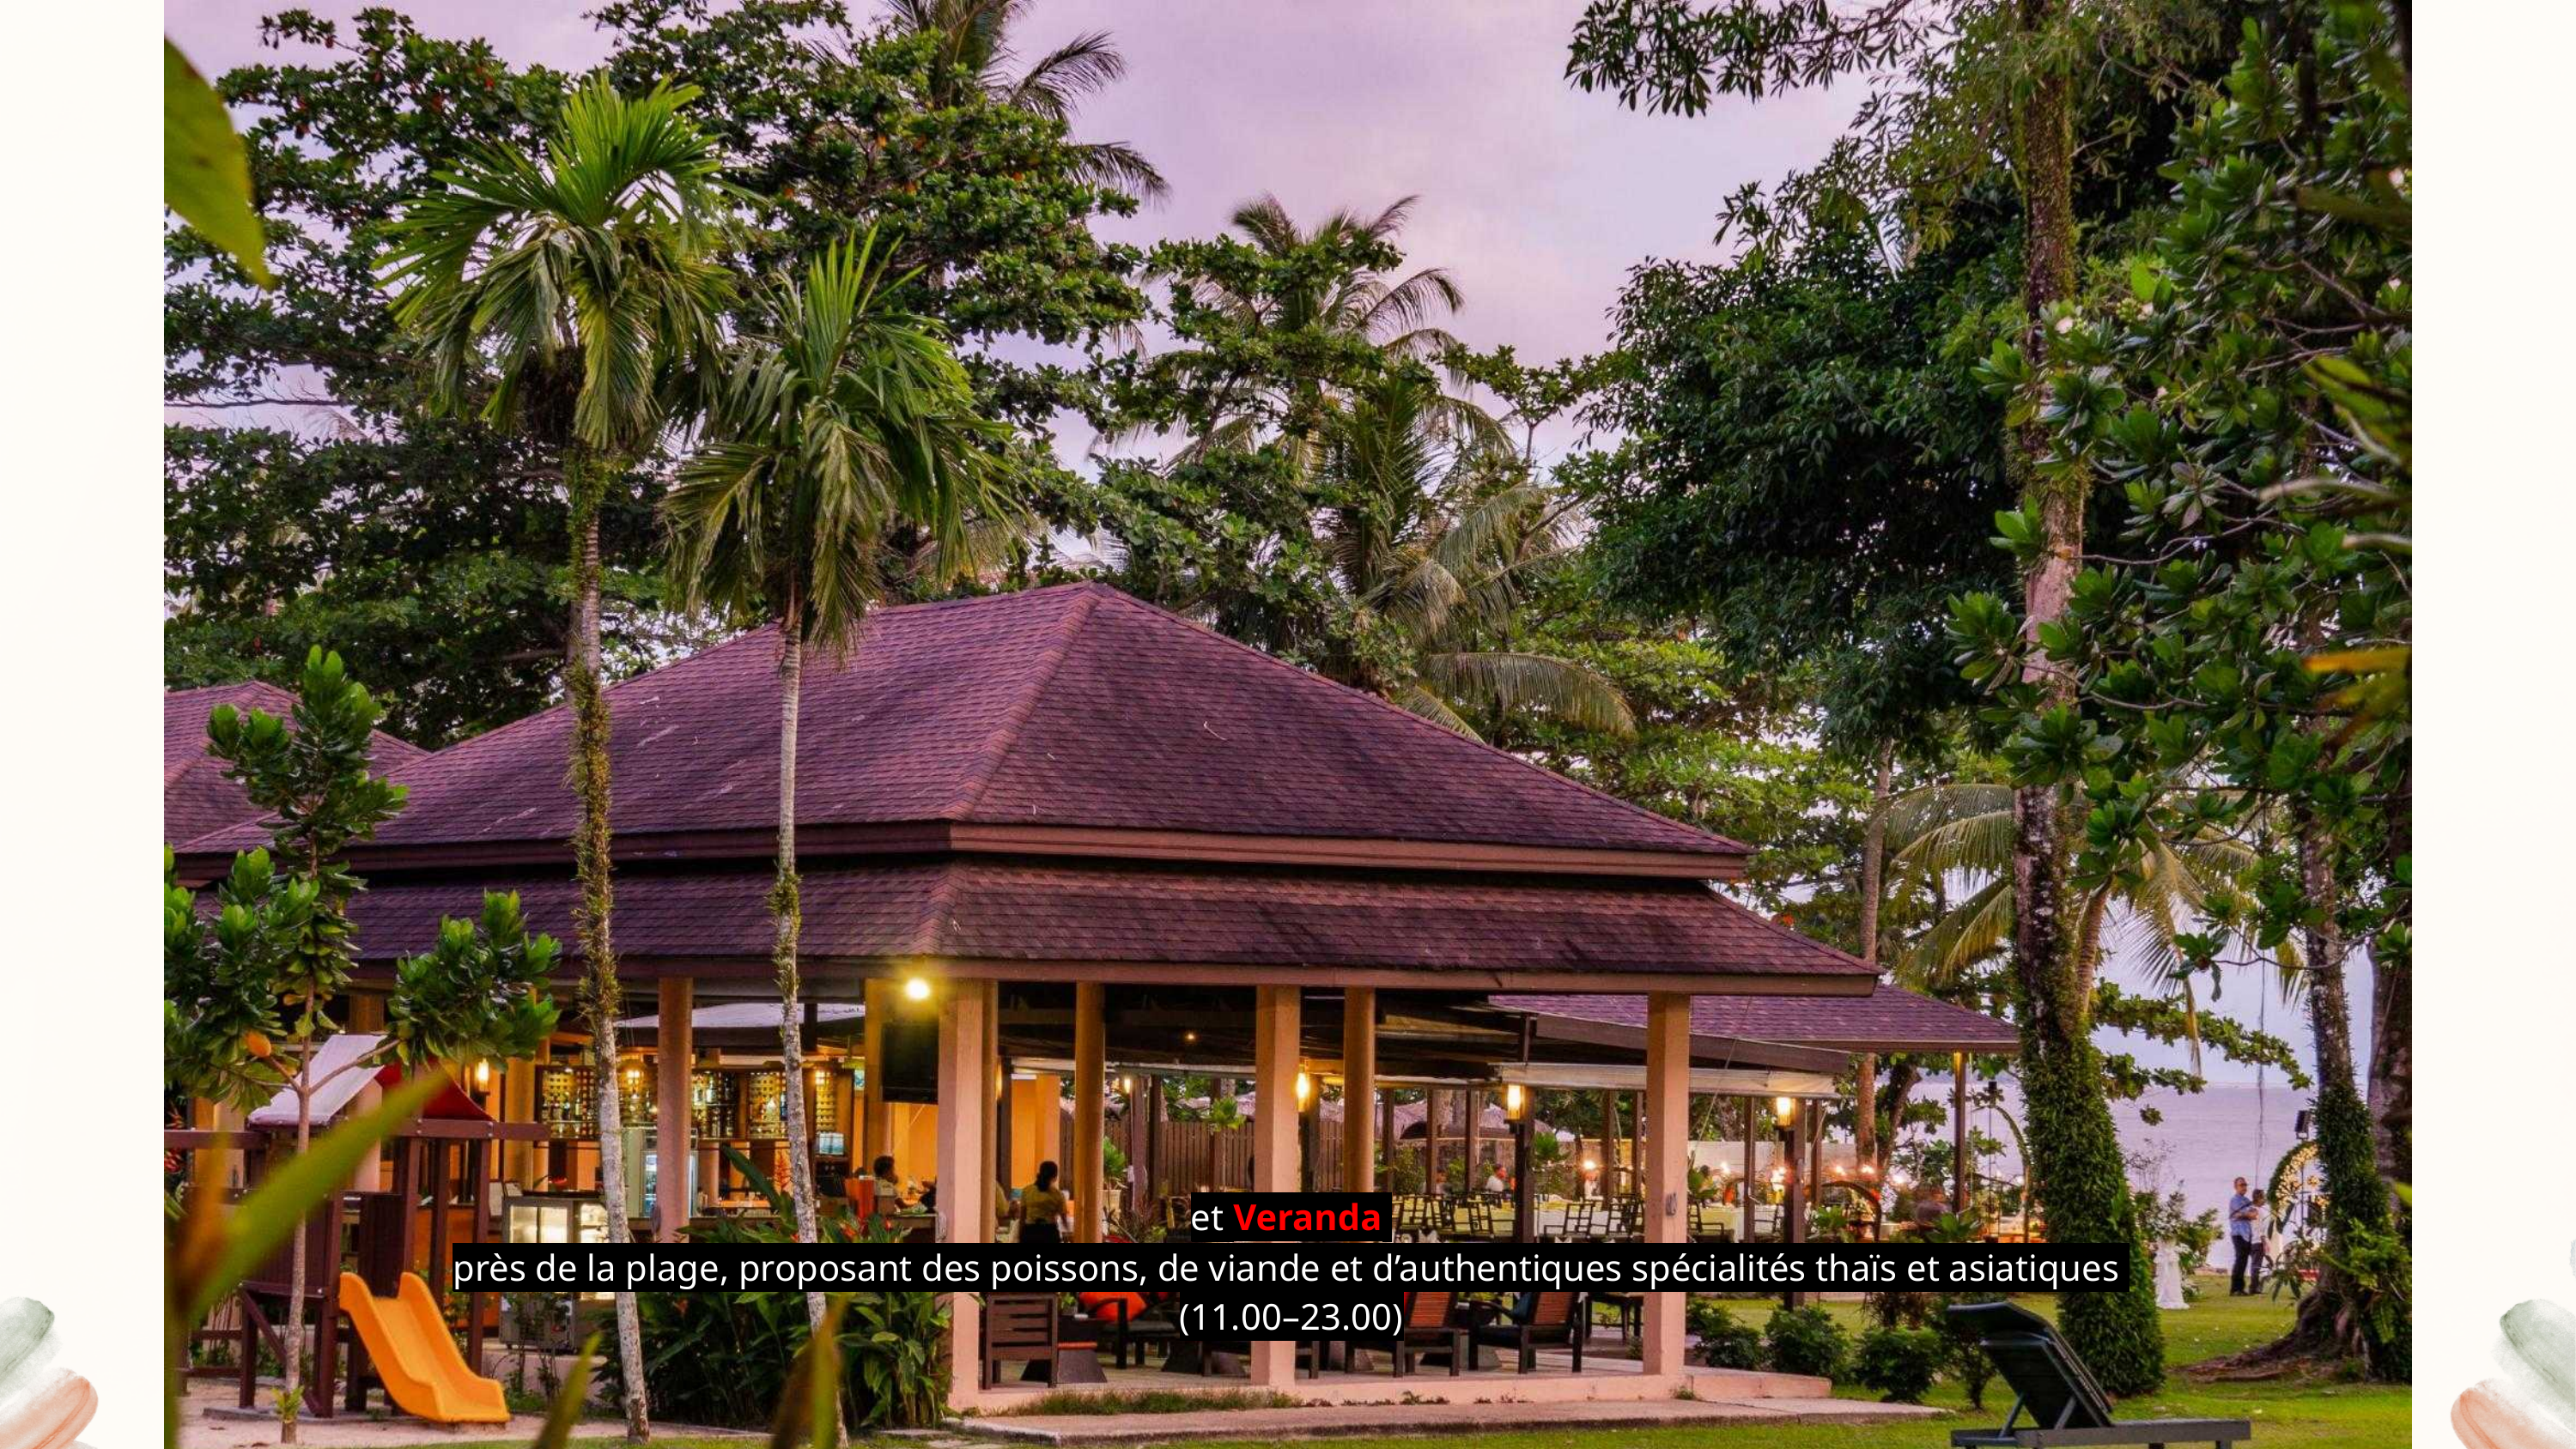

et Veranda
près de la plage, proposant des poissons, de viande et d’authentiques spécialités thaïs et asiatiques
(11.00–23.00)